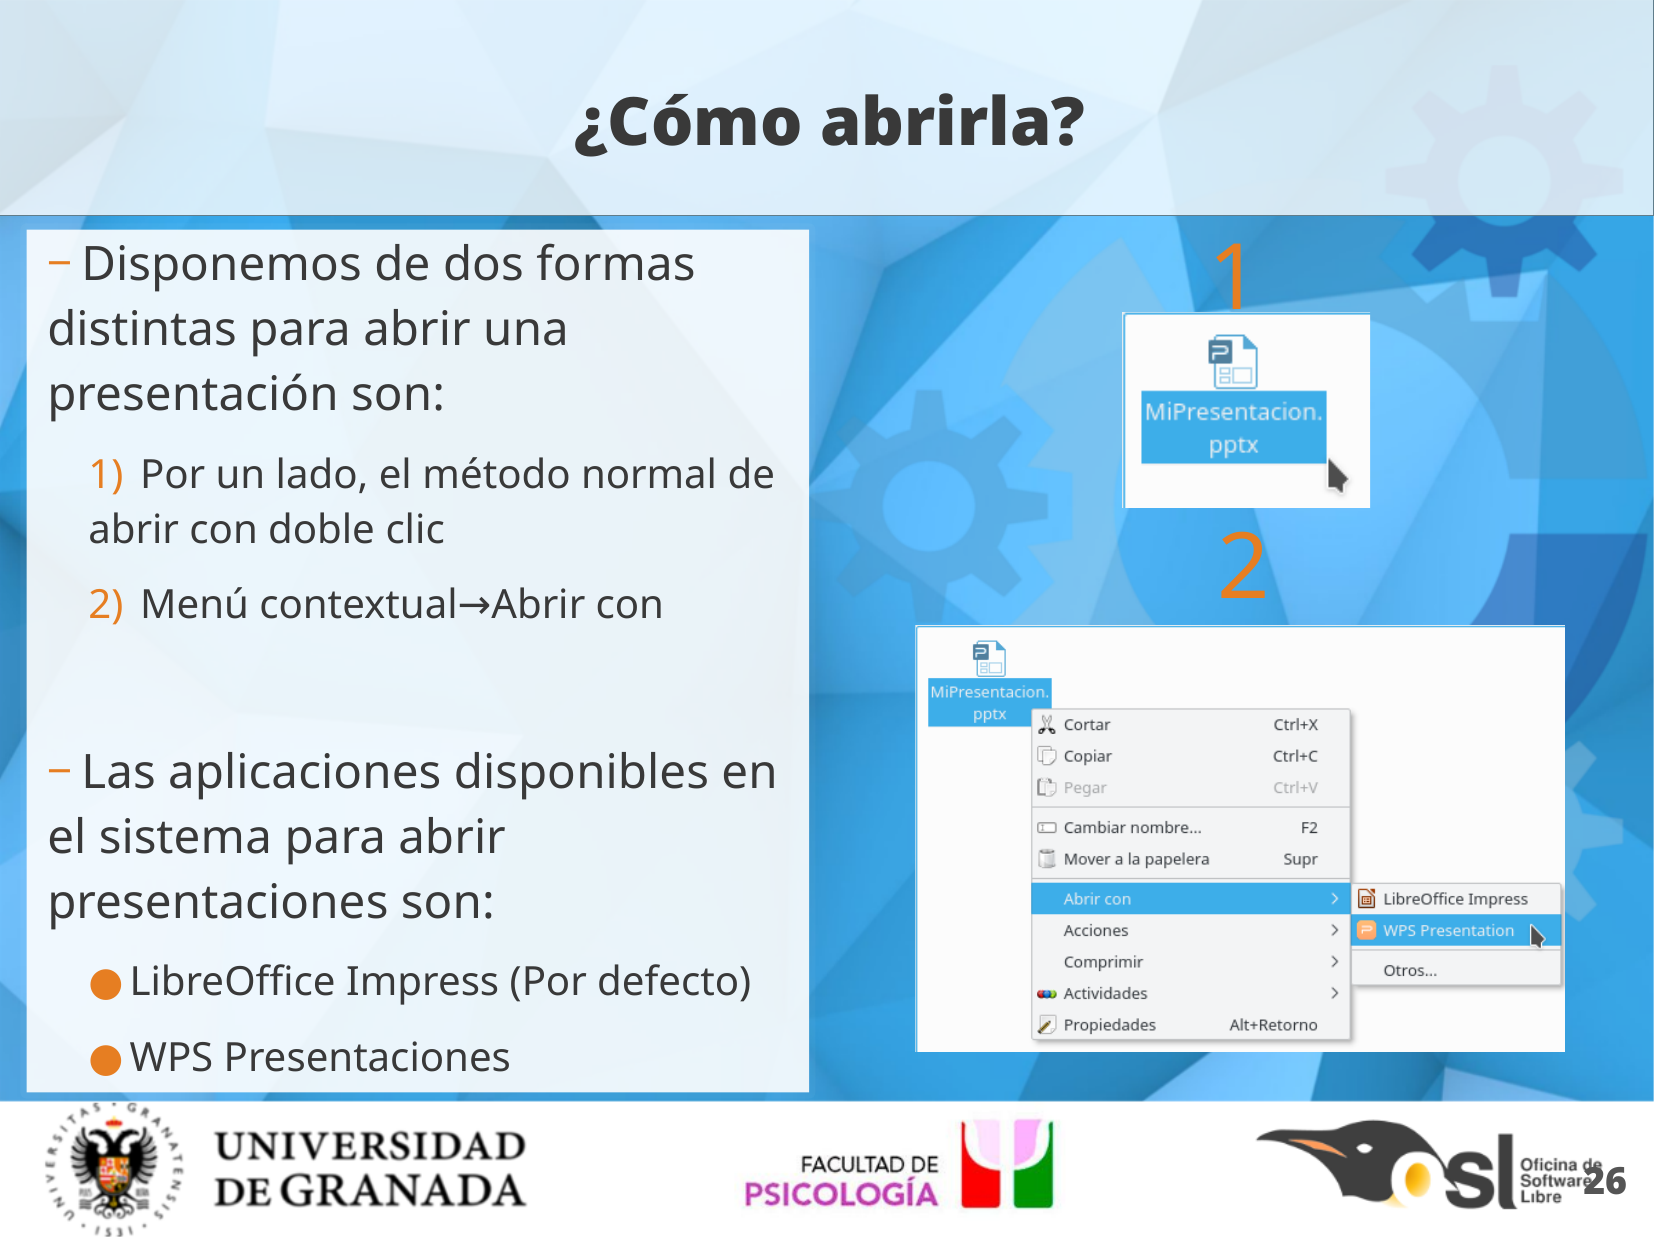

# ¿Cómo abrirla?
1
 Disponemos de dos formas distintas para abrir una presentación son:
 Por un lado, el método normal de abrir con doble clic
 Menú contextual→Abrir con
 Las aplicaciones disponibles en el sistema para abrir presentaciones son:
 LibreOffice Impress (Por defecto)
 WPS Presentaciones
2
26